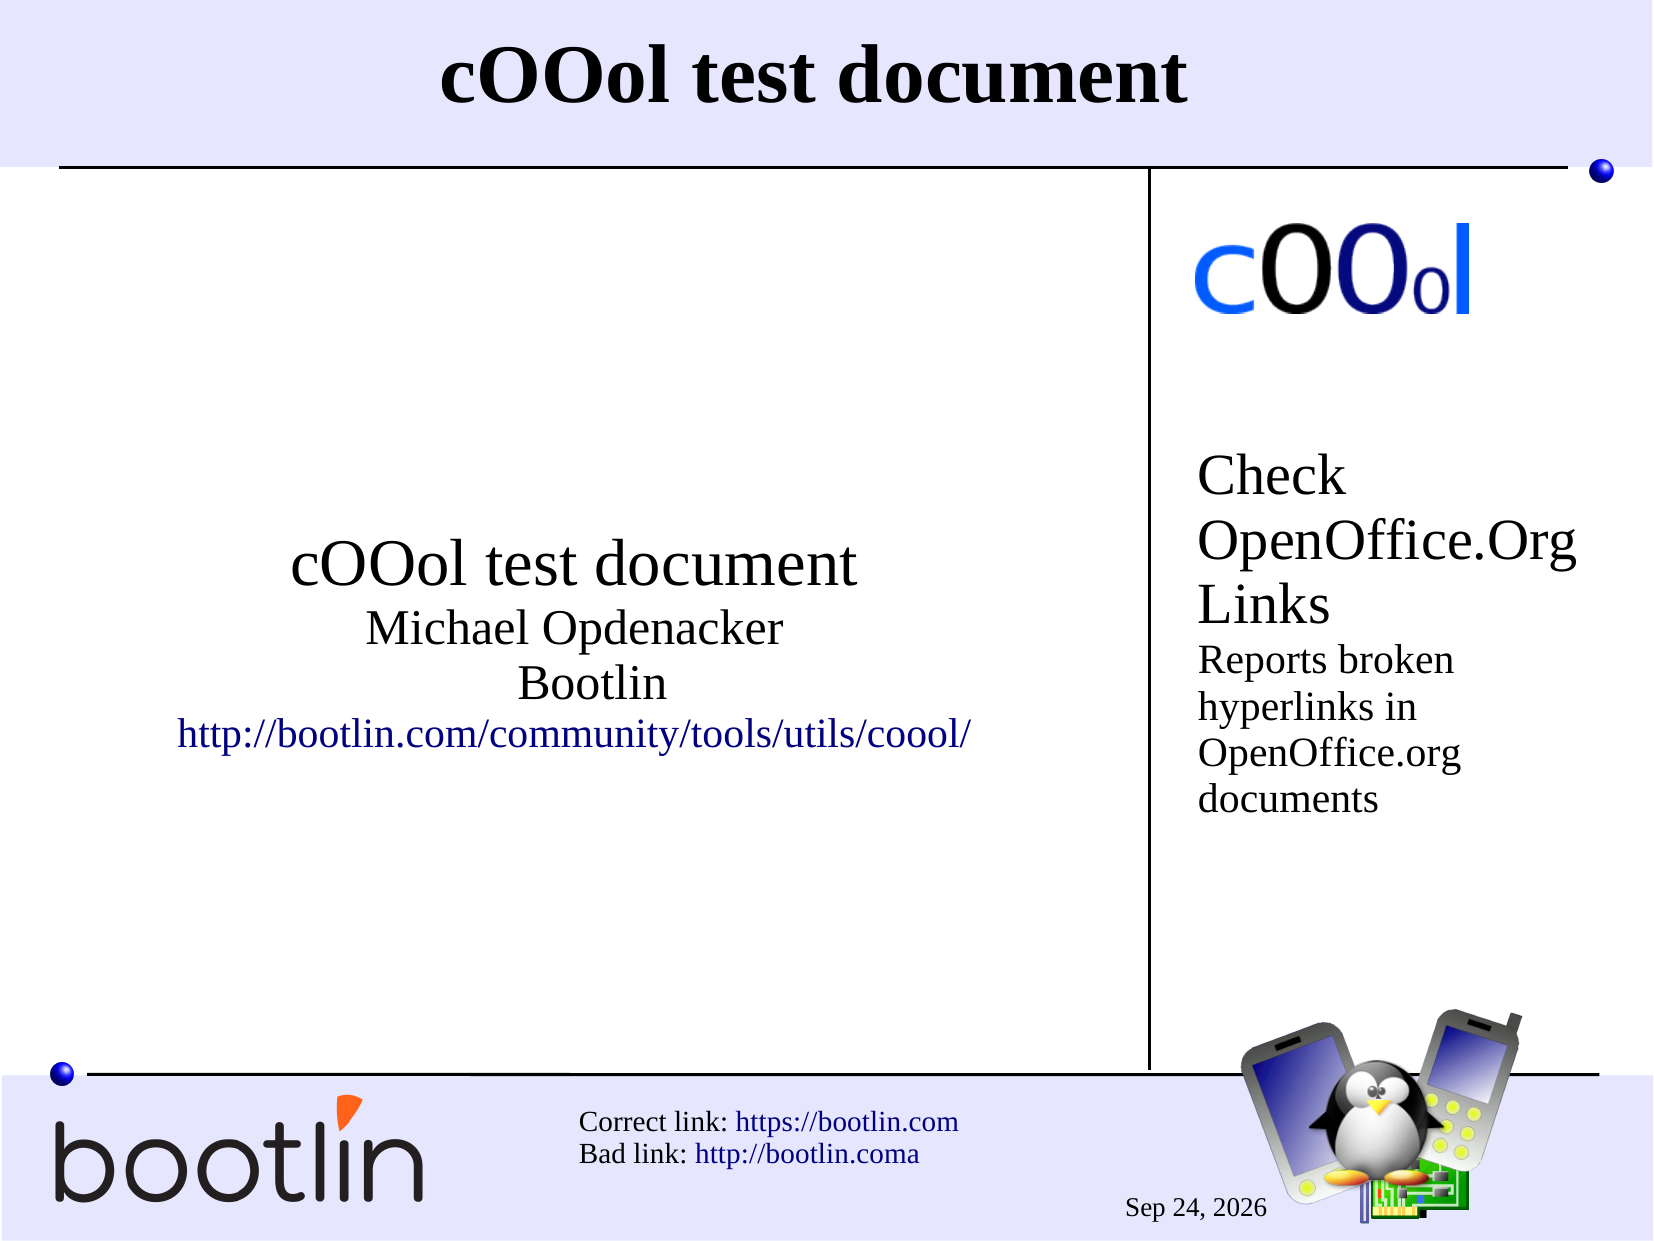

# cOOol test document
cOOol test document
Michael Opdenacker
Bootlin
http://bootlin.com/community/tools/utils/coool/